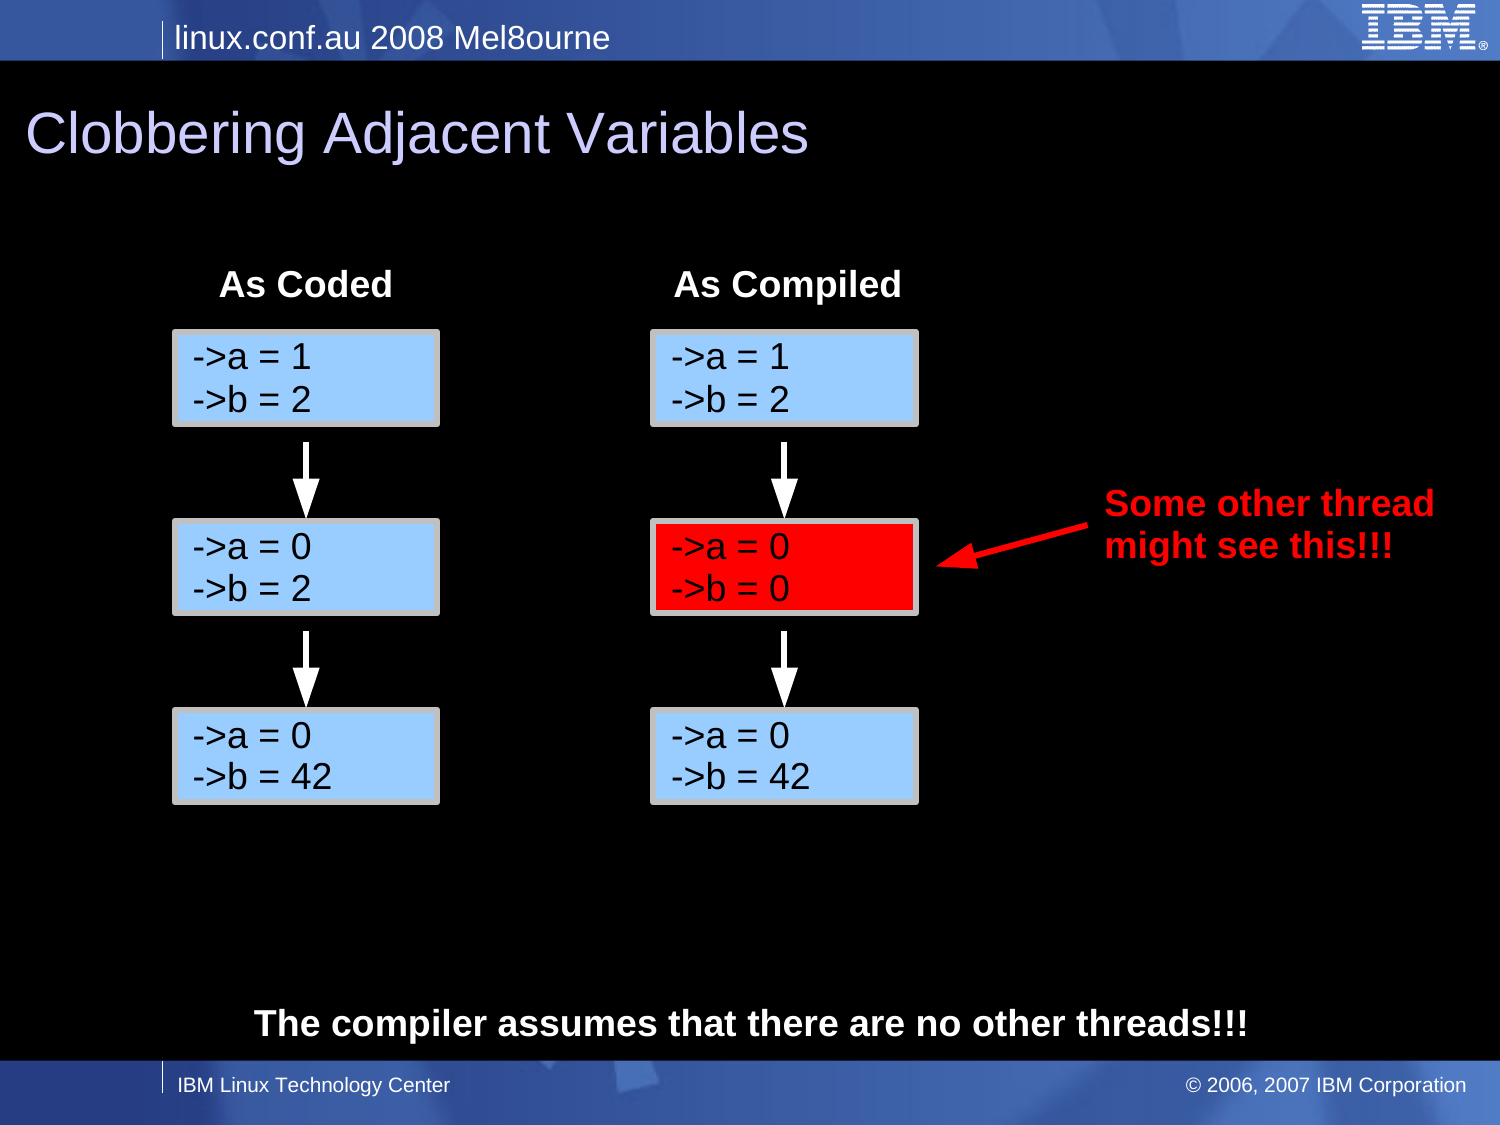

# Clobbering Adjacent Variables
As Coded
As Compiled
->a = 1
->b = 2
->a = 1
->b = 2
Some other thread
might see this!!!
->a = 0
->b = 2
->a = 0
->b = 0
->a = 0
->b = 42
->a = 0
->b = 42
The compiler assumes that there are no other threads!!!